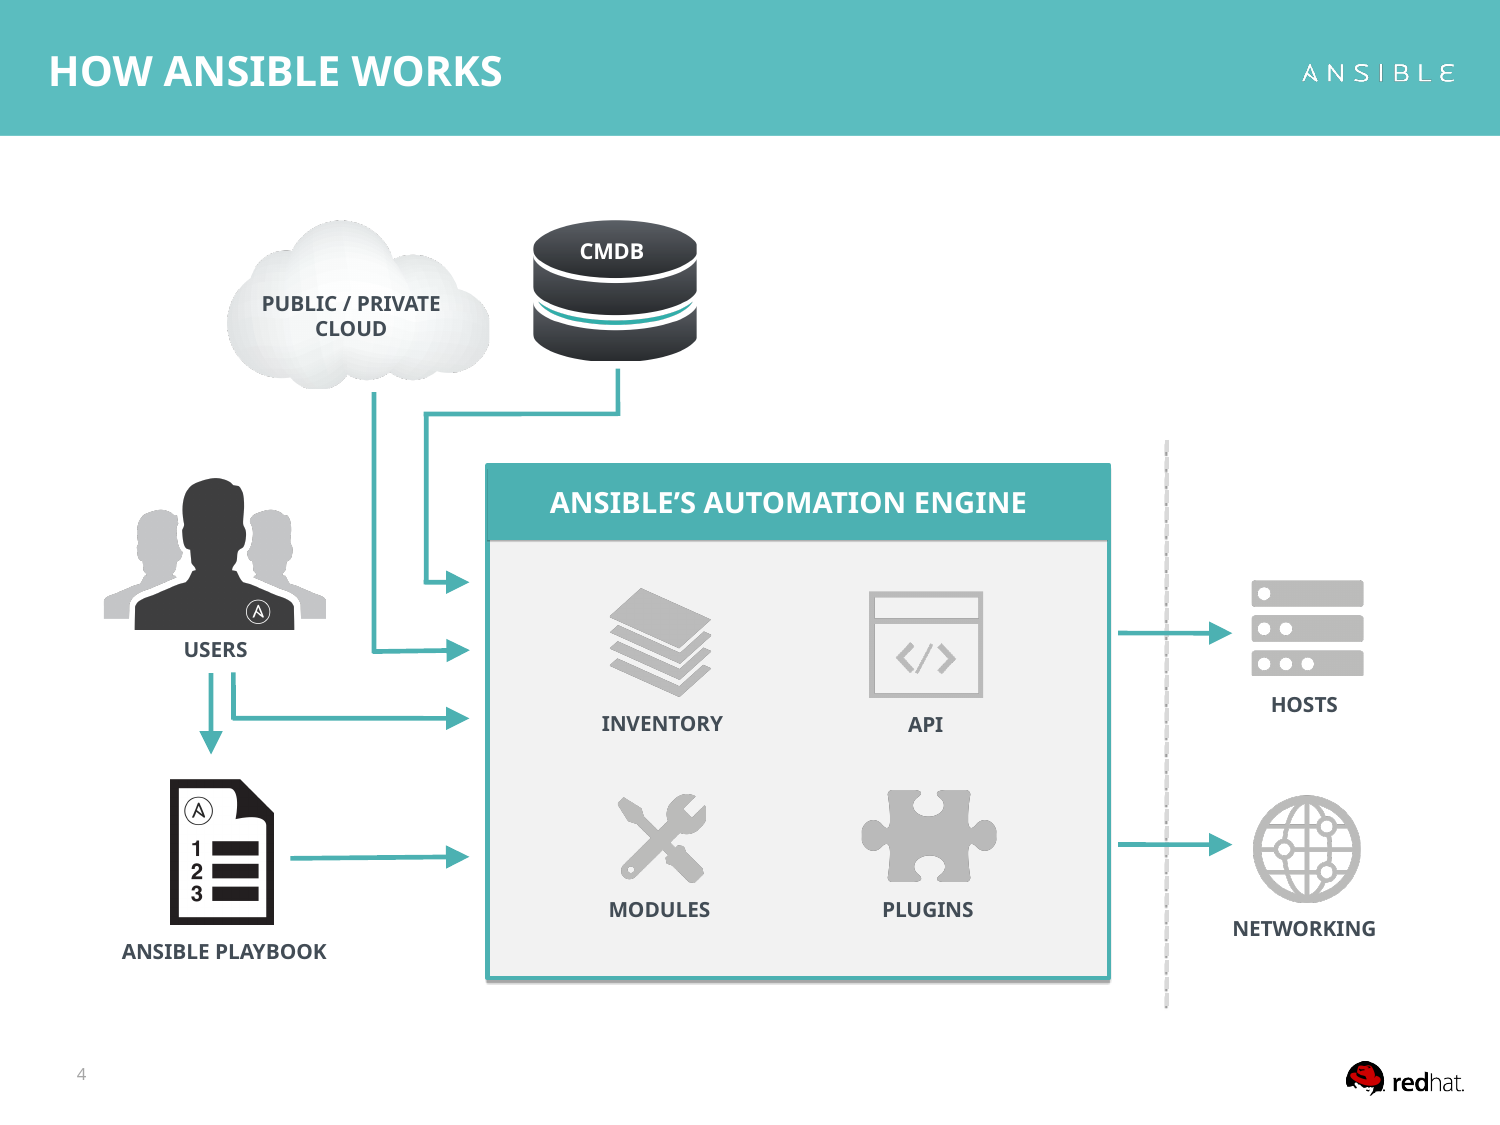

# HOW ANSIBLE WORKS
PUBLIC / PRIVATE
CLOUD
CMDB
ANSIBLE’S AUTOMATION ENGINE
USERS
HOSTS
INVENTORY
API
ANSIBLE PLAYBOOK
MODULES
PLUGINS
NETWORKING